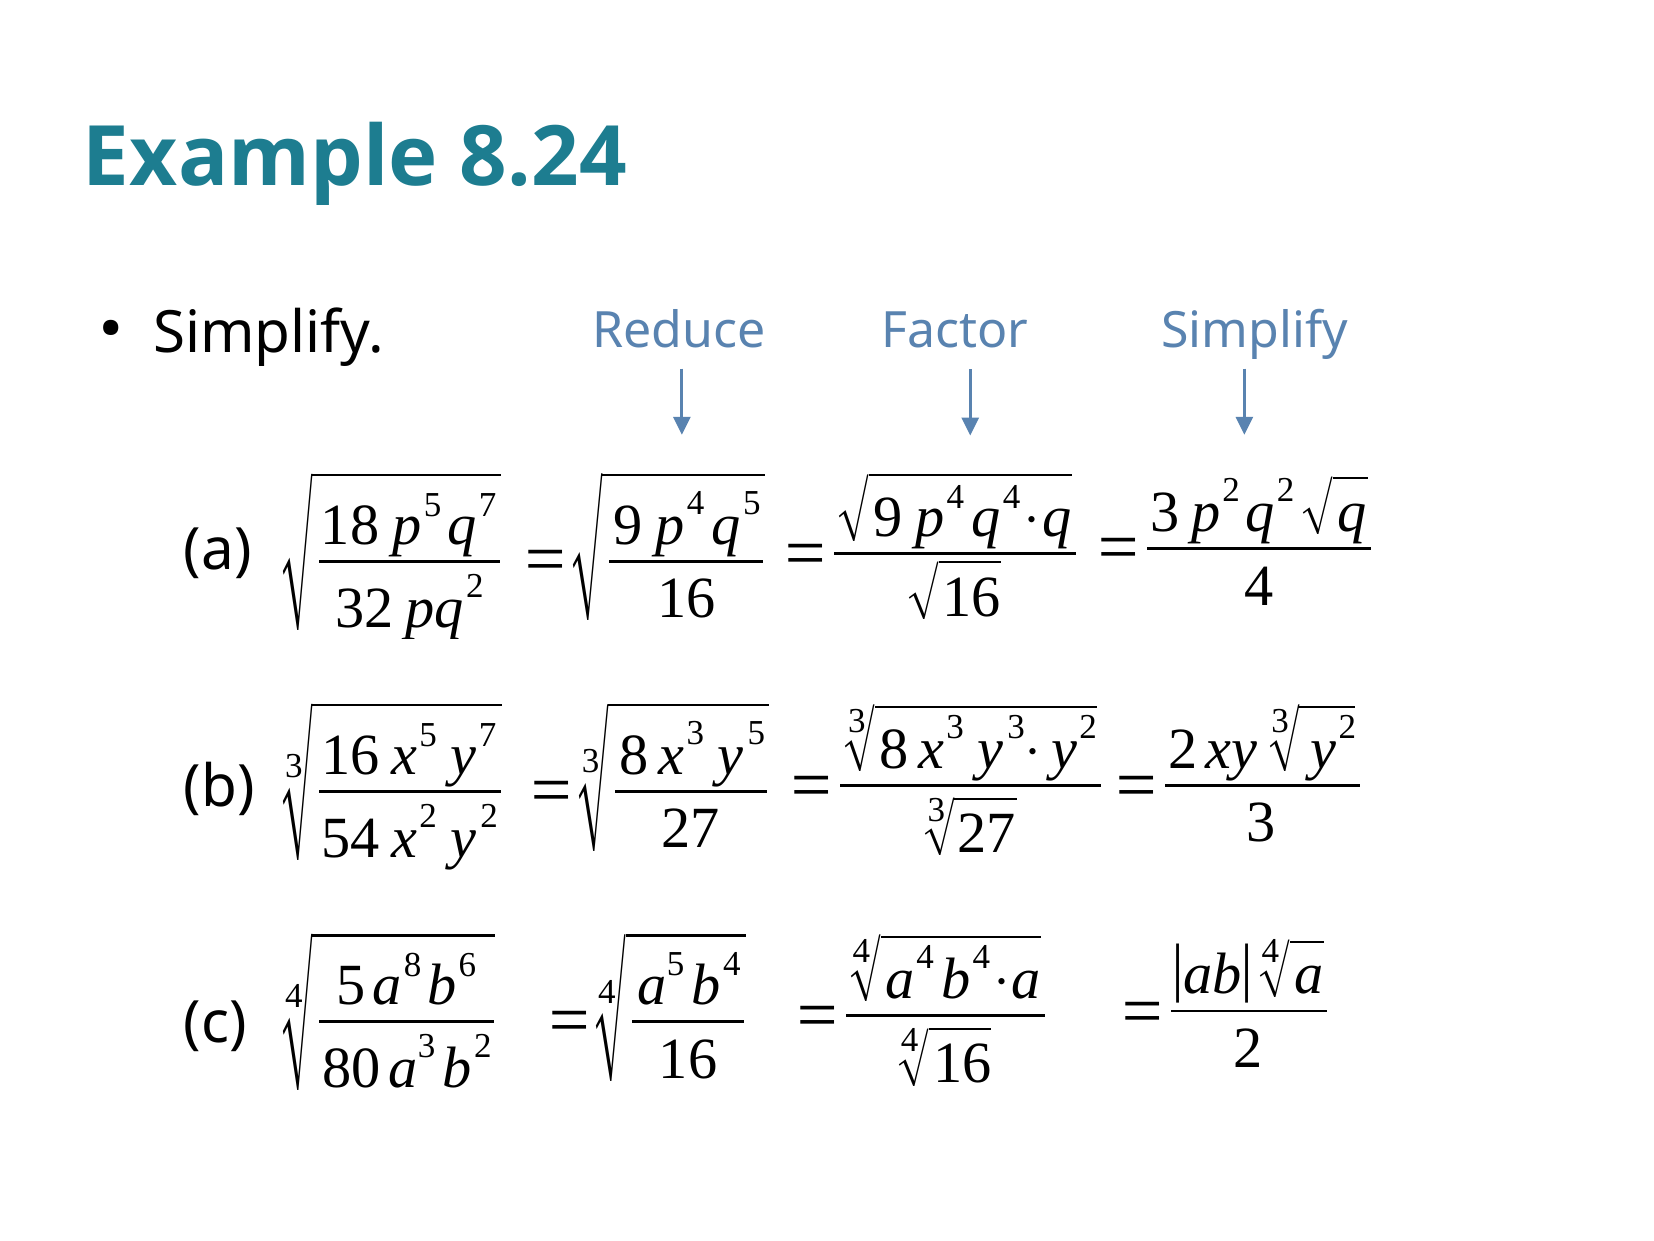

# Example 8.24
Simplify.
Reduce
Factor
Simplify
(a)
(b)
(c)